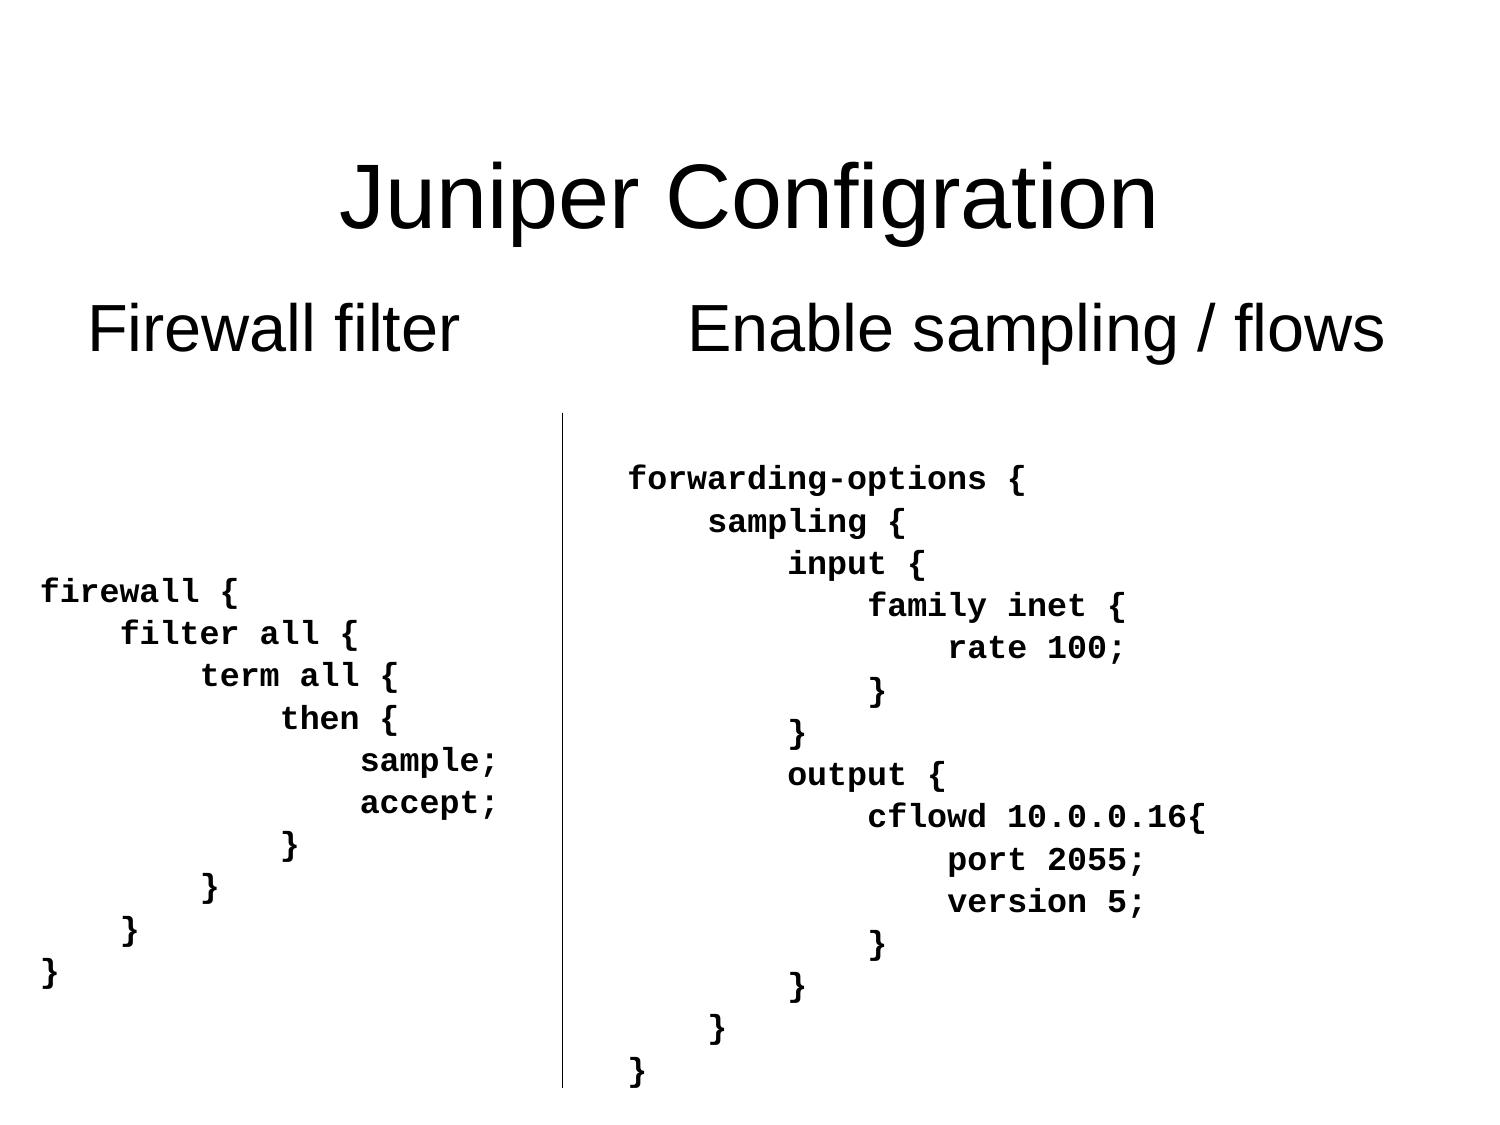

# Juniper Configration
Firewall filter		Enable sampling / flows
forwarding-options {
 sampling {
 input {
 family inet {
 rate 100;
 }
 }
 output {
 cflowd 10.0.0.16{
 port 2055;
 version 5;
 }
 }
 }
}
firewall {
 filter all {
 term all {
 then {
 sample;
 accept;
 }
 }
 }
}